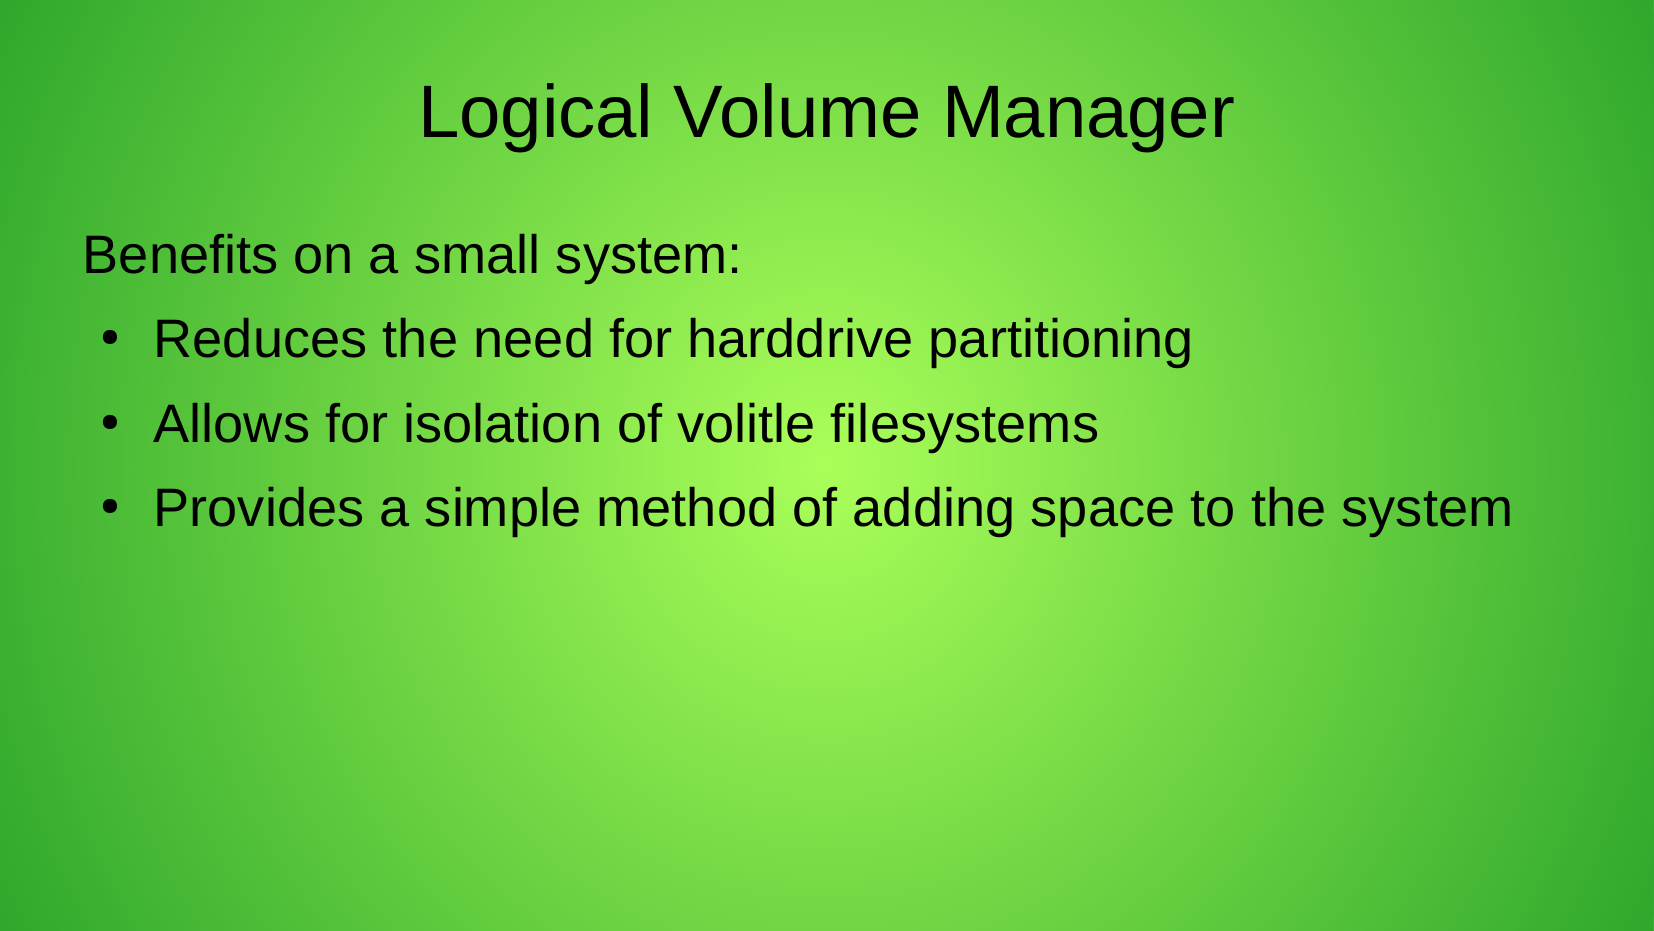

# Logical Volume Manager
Benefits on a small system:
Reduces the need for harddrive partitioning
Allows for isolation of volitle filesystems
Provides a simple method of adding space to the system